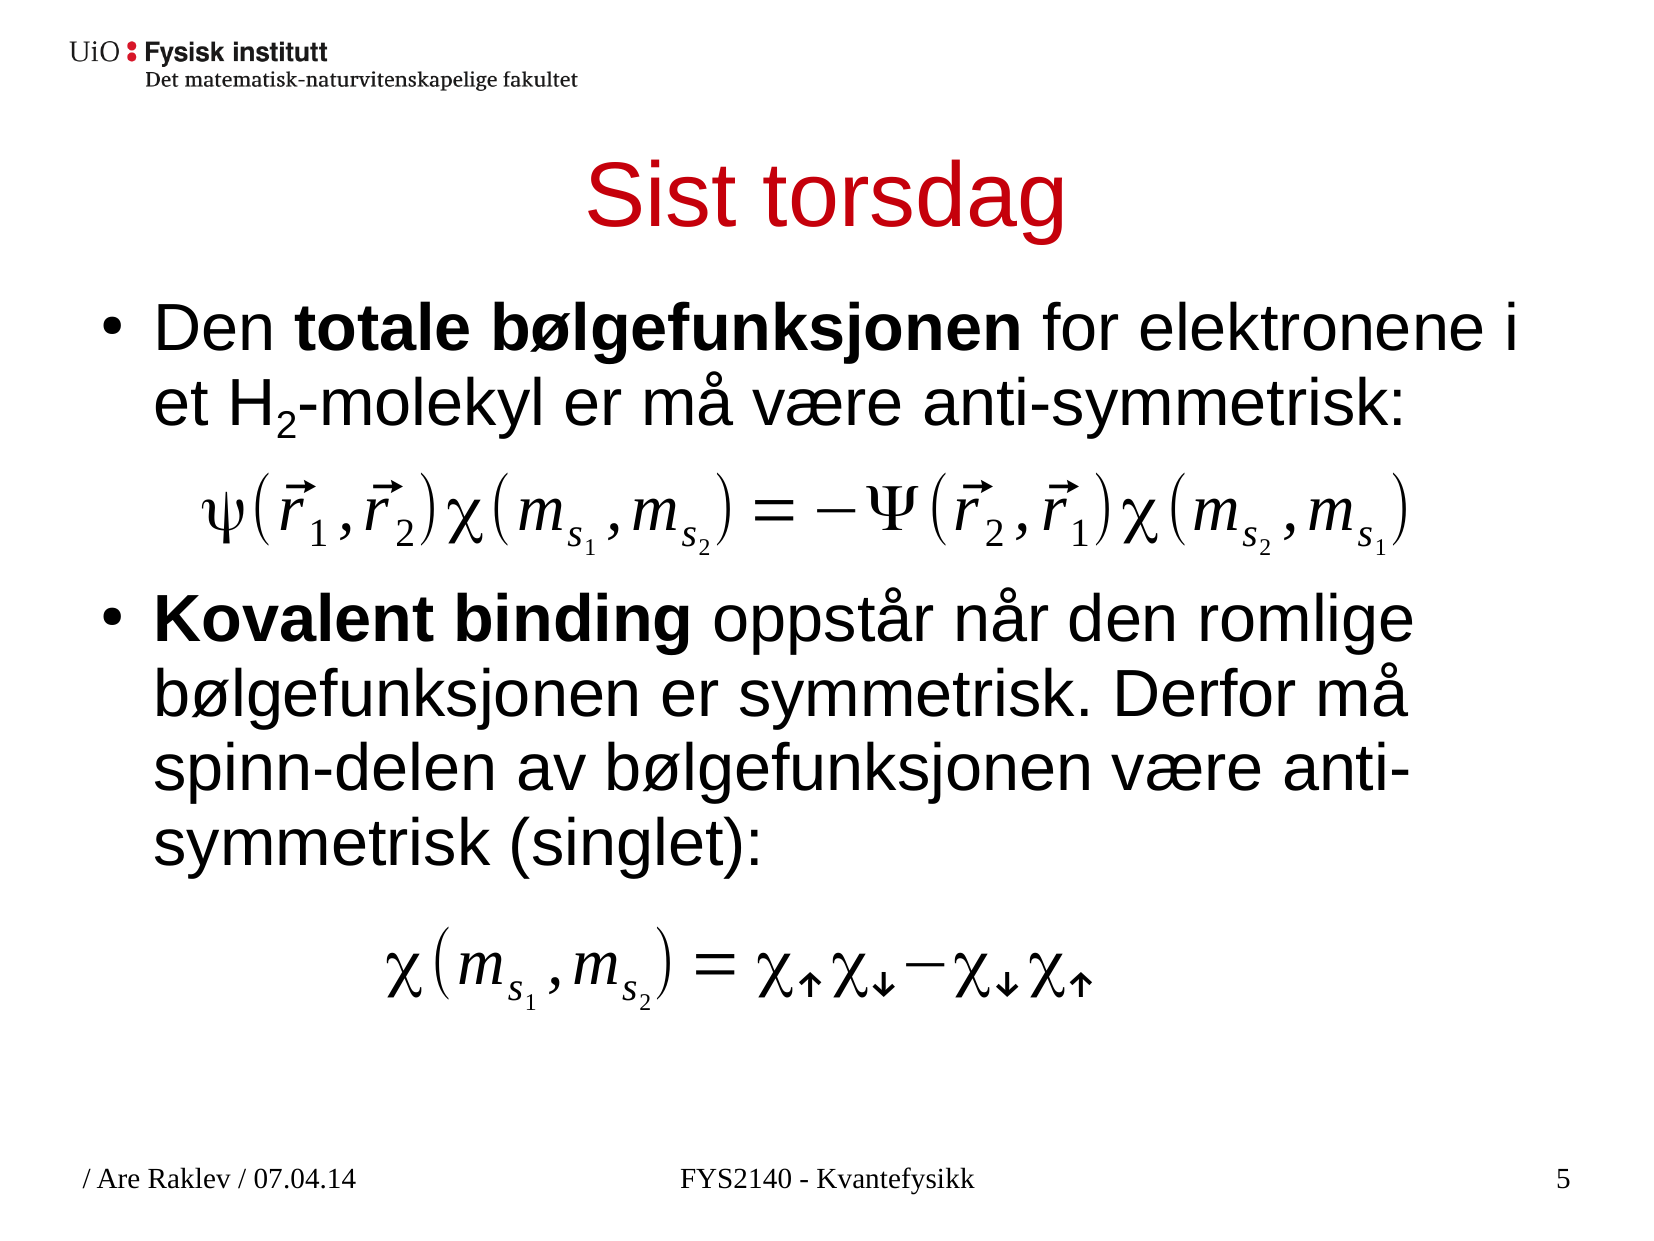

# Sist torsdag
Den totale bølgefunksjonen for elektronene i et H2-molekyl er må være anti-symmetrisk:
Kovalent binding oppstår når den romlige bølgefunksjonen er symmetrisk. Derfor må spinn-delen av bølgefunksjonen være anti-symmetrisk (singlet):
/ Are Raklev / 07.04.14
FYS2140 - Kvantefysikk
5